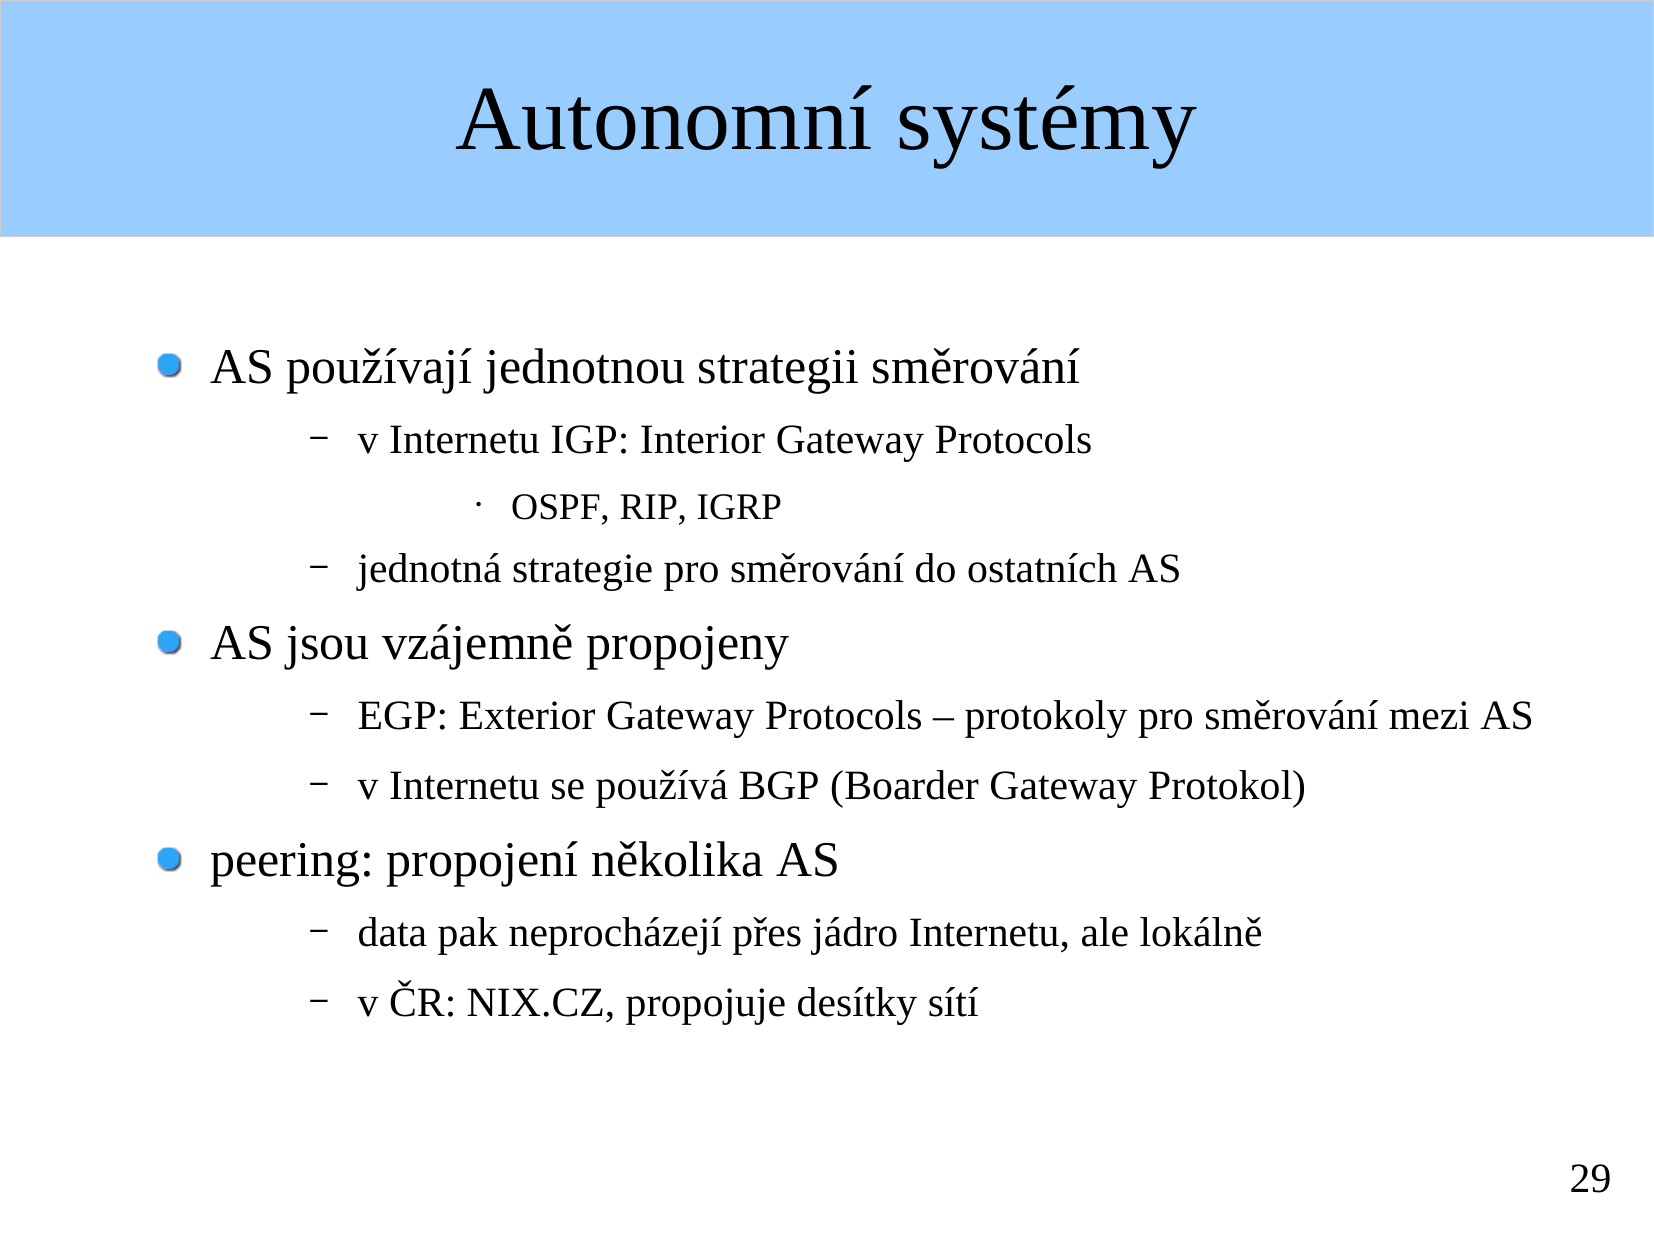

# Autonomní systémy
AS používají jednotnou strategii směrování
v Internetu IGP: Interior Gateway Protocols
OSPF, RIP, IGRP
jednotná strategie pro směrování do ostatních AS
AS jsou vzájemně propojeny
EGP: Exterior Gateway Protocols – protokoly pro směrování mezi AS
v Internetu se používá BGP (Boarder Gateway Protokol)
peering: propojení několika AS
data pak neprocházejí přes jádro Internetu, ale lokálně
v ČR: NIX.CZ, propojuje desítky sítí